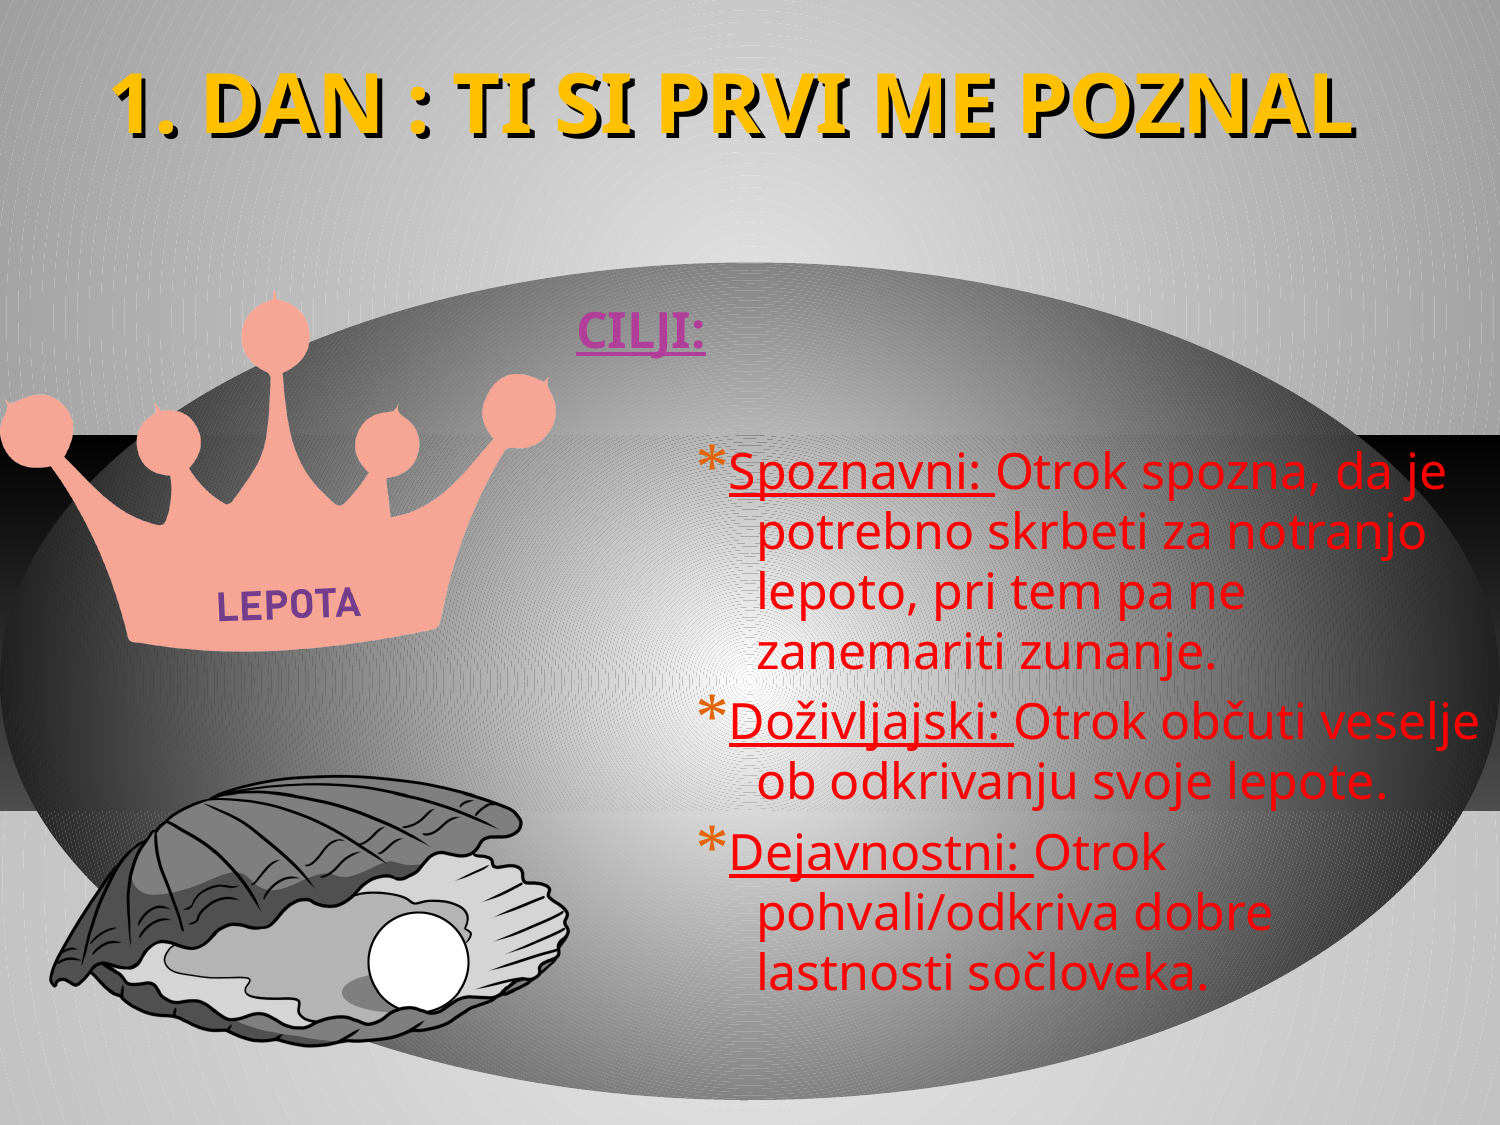

1. DAN : TI SI PRVI ME POZNAL
# CILJI:
Spoznavni: Otrok spozna, da je potrebno skrbeti za notranjo lepoto, pri tem pa ne zanemariti zunanje.
Doživljajski: Otrok občuti veselje ob odkrivanju svoje lepote.
Dejavnostni: Otrok pohvali/odkriva dobre lastnosti sočloveka.